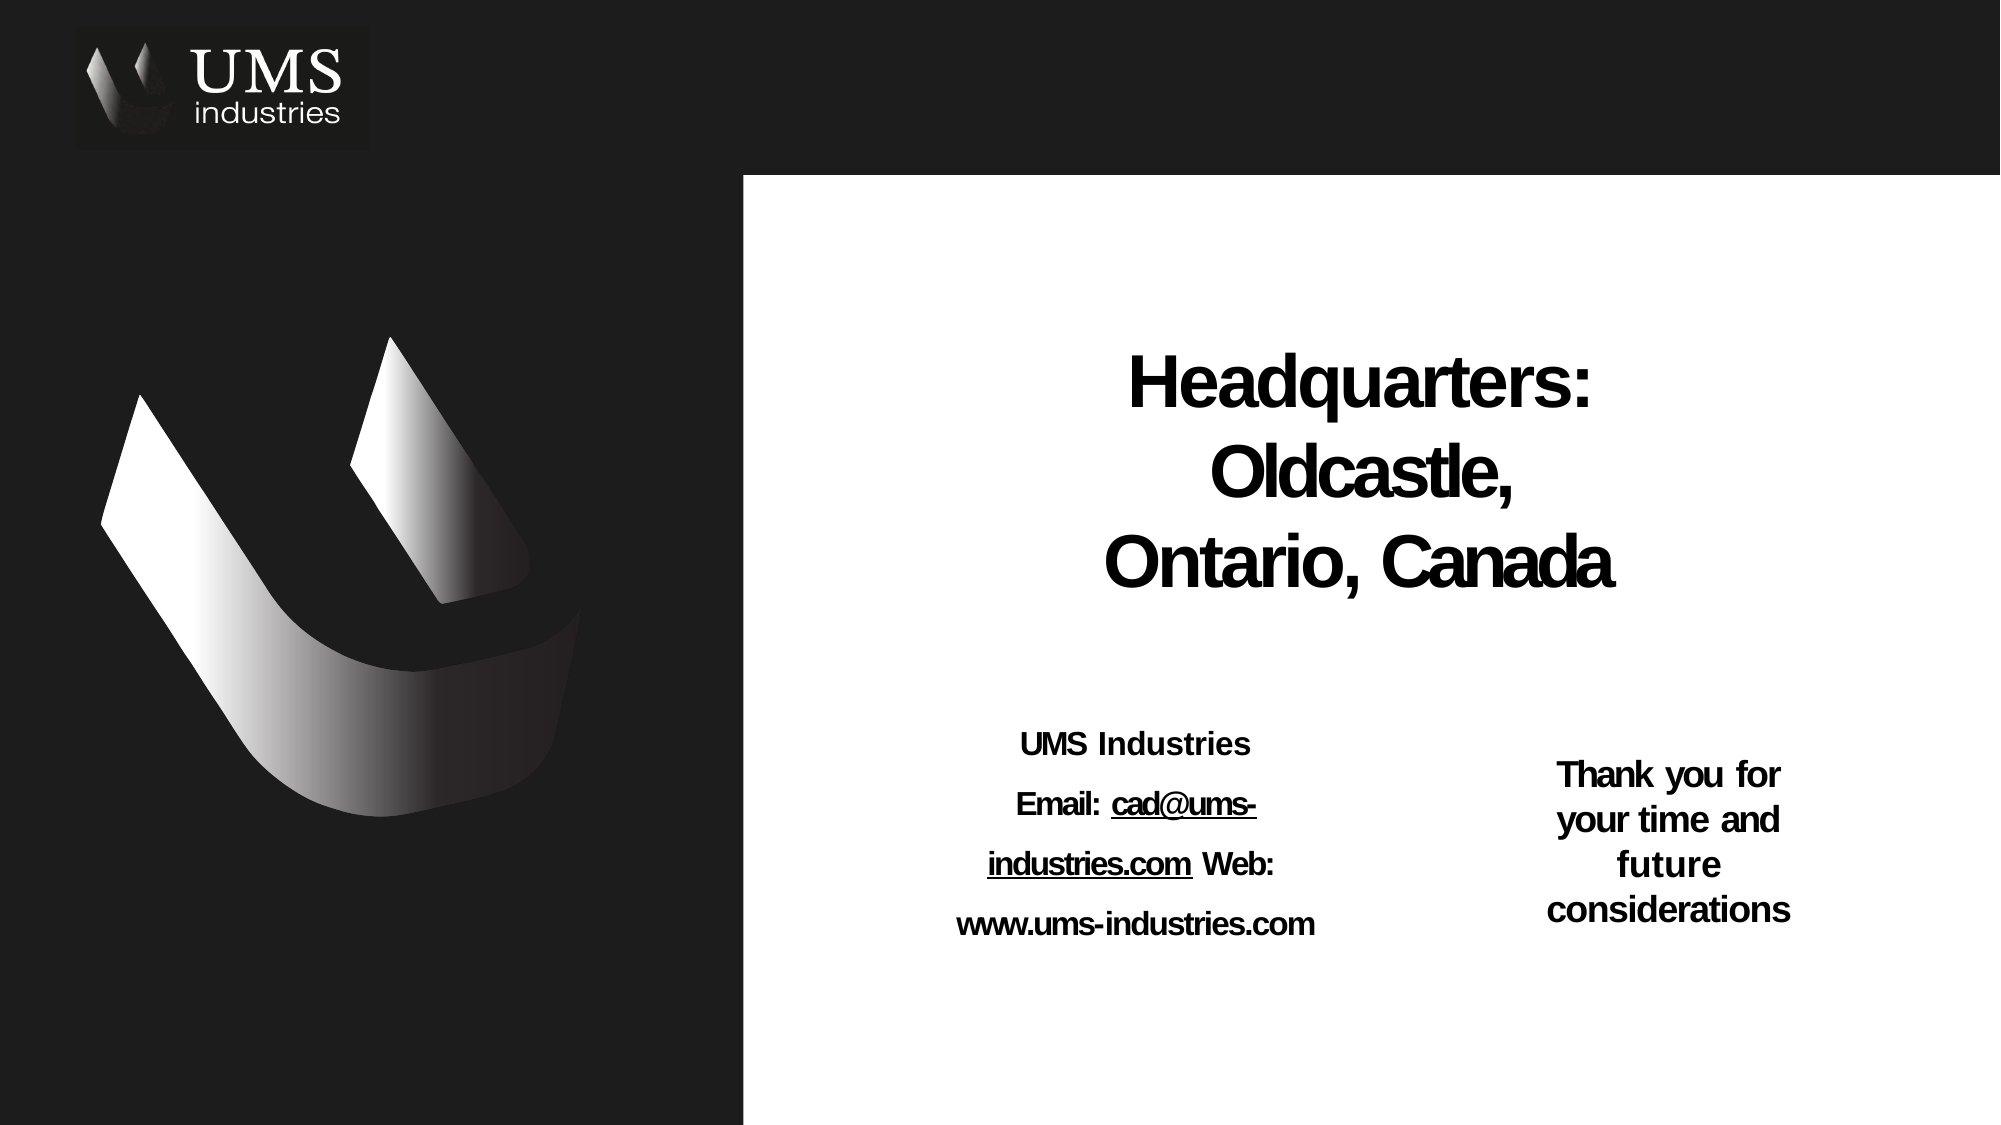

# Headquarters: Oldcastle, Ontario, Canada
UMS Industries
Email: cad@ums-industries.com Web: www.ums-industries.com
Thank you for your time and future considerations